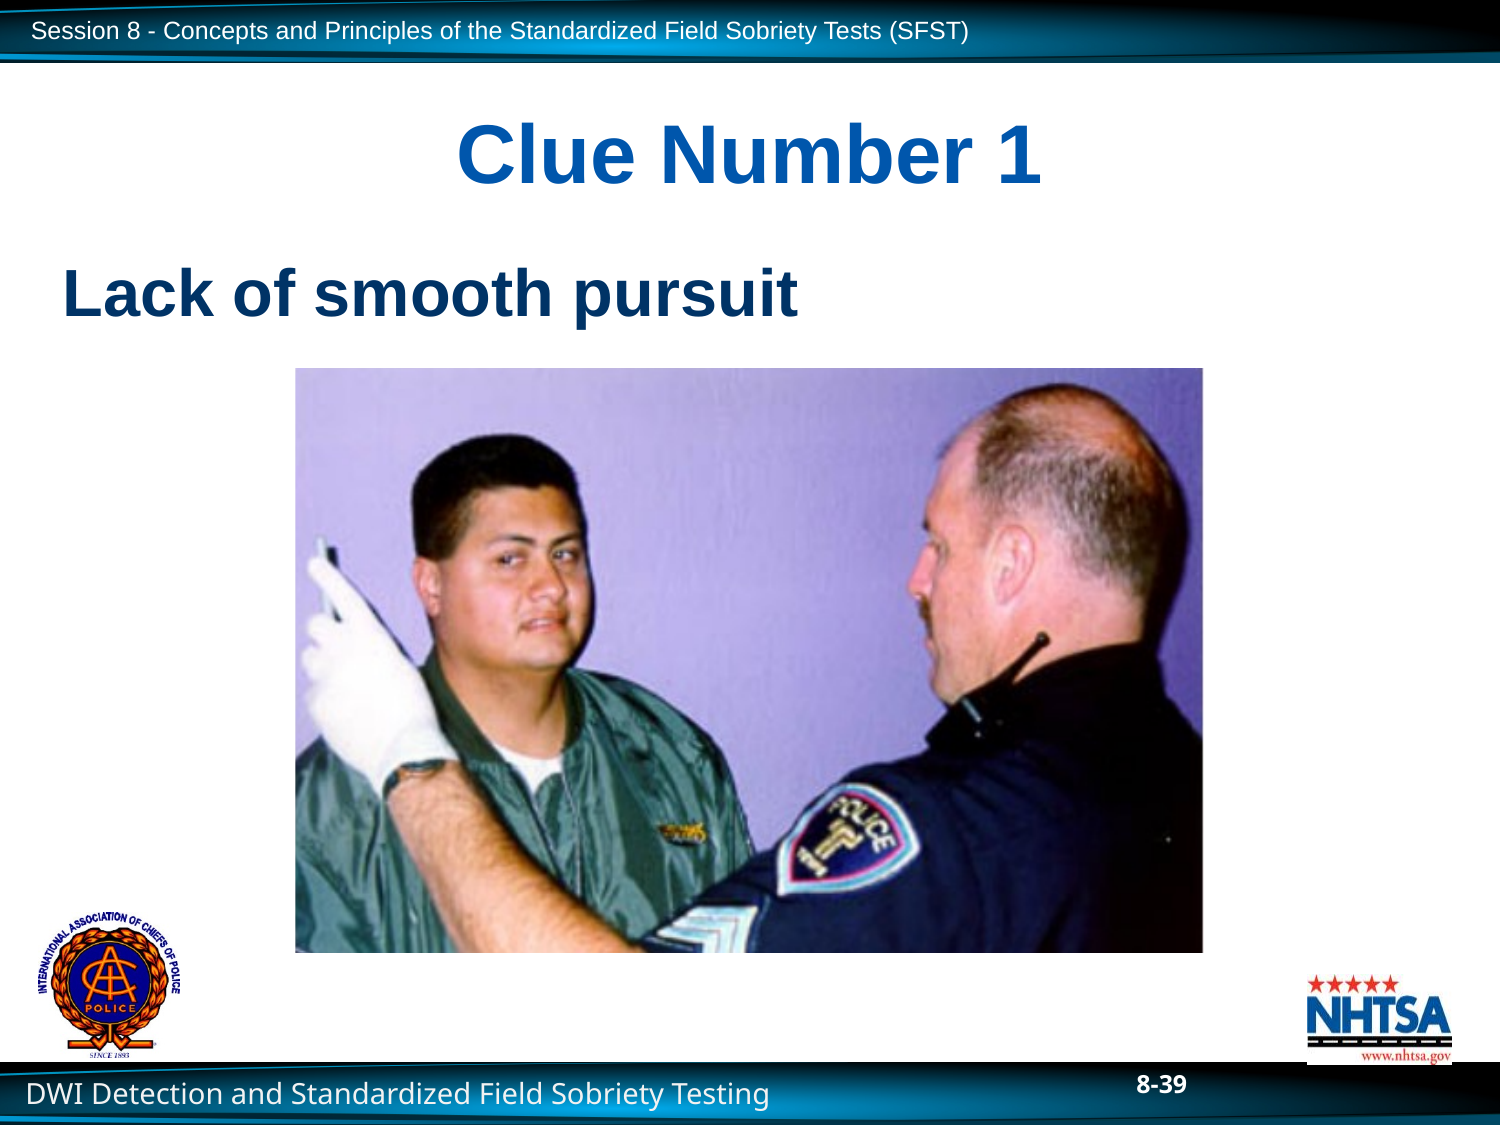

Clue Number 1
# Lack of smooth pursuit
8-39